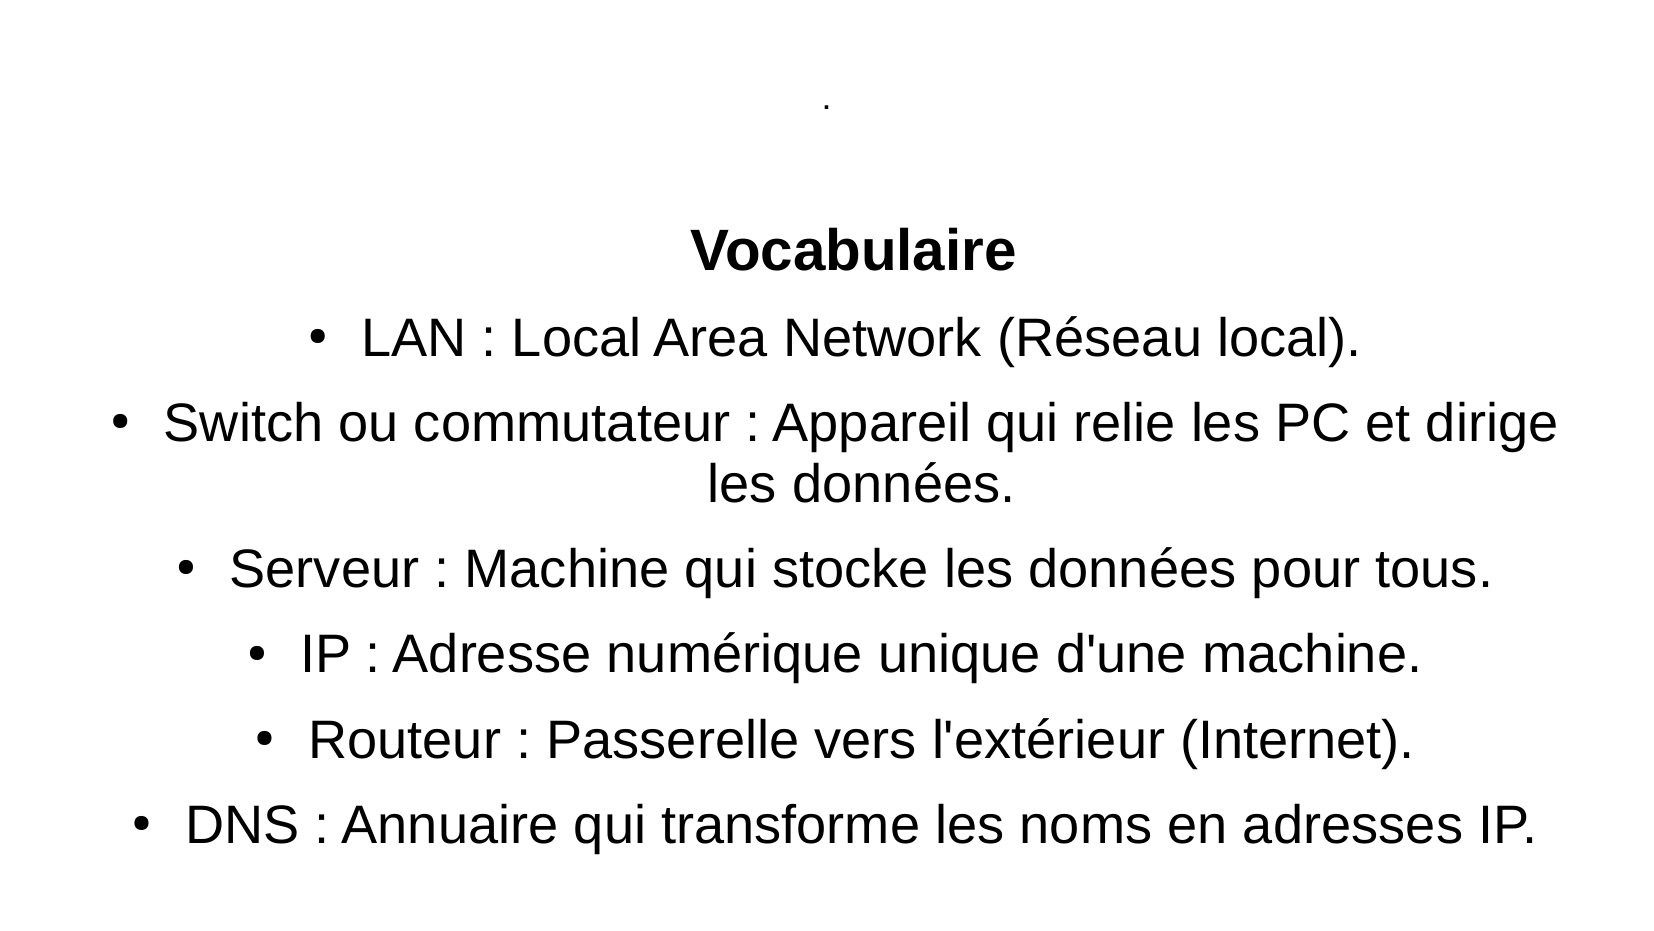

# .
Vocabulaire
LAN : Local Area Network (Réseau local).
Switch ou commutateur : Appareil qui relie les PC et dirige les données.
Serveur : Machine qui stocke les données pour tous.
IP : Adresse numérique unique d'une machine.
Routeur : Passerelle vers l'extérieur (Internet).
DNS : Annuaire qui transforme les noms en adresses IP.